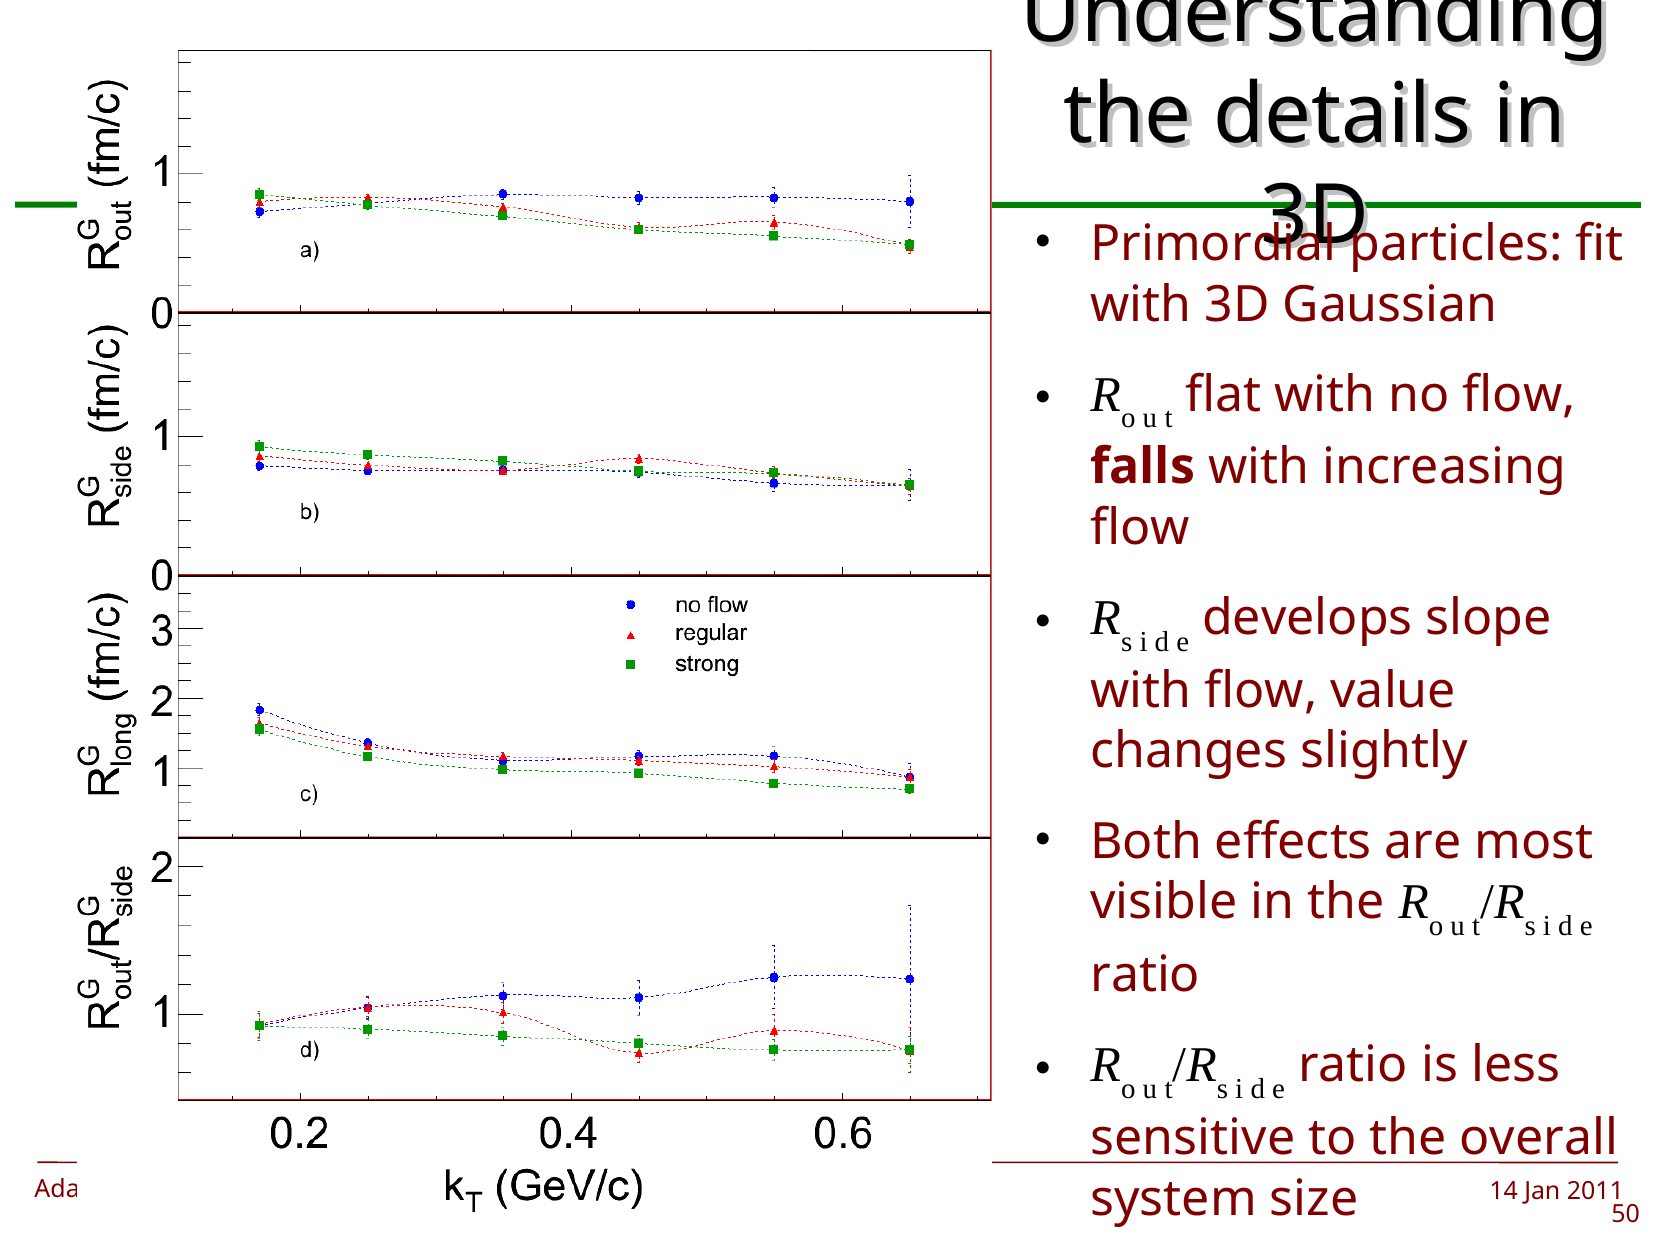

# Understanding the details in 3D
Primordial particles: fit with 3D Gaussian
Ro u t flat with no flow, falls with increasing flow
Rs i d e develops slope with flow, value changes slightly
Both effects are most visible in the Ro u t/Rs i d e ratio
Ro u t/Rs i d e ratio is less sensitive to the overall system size